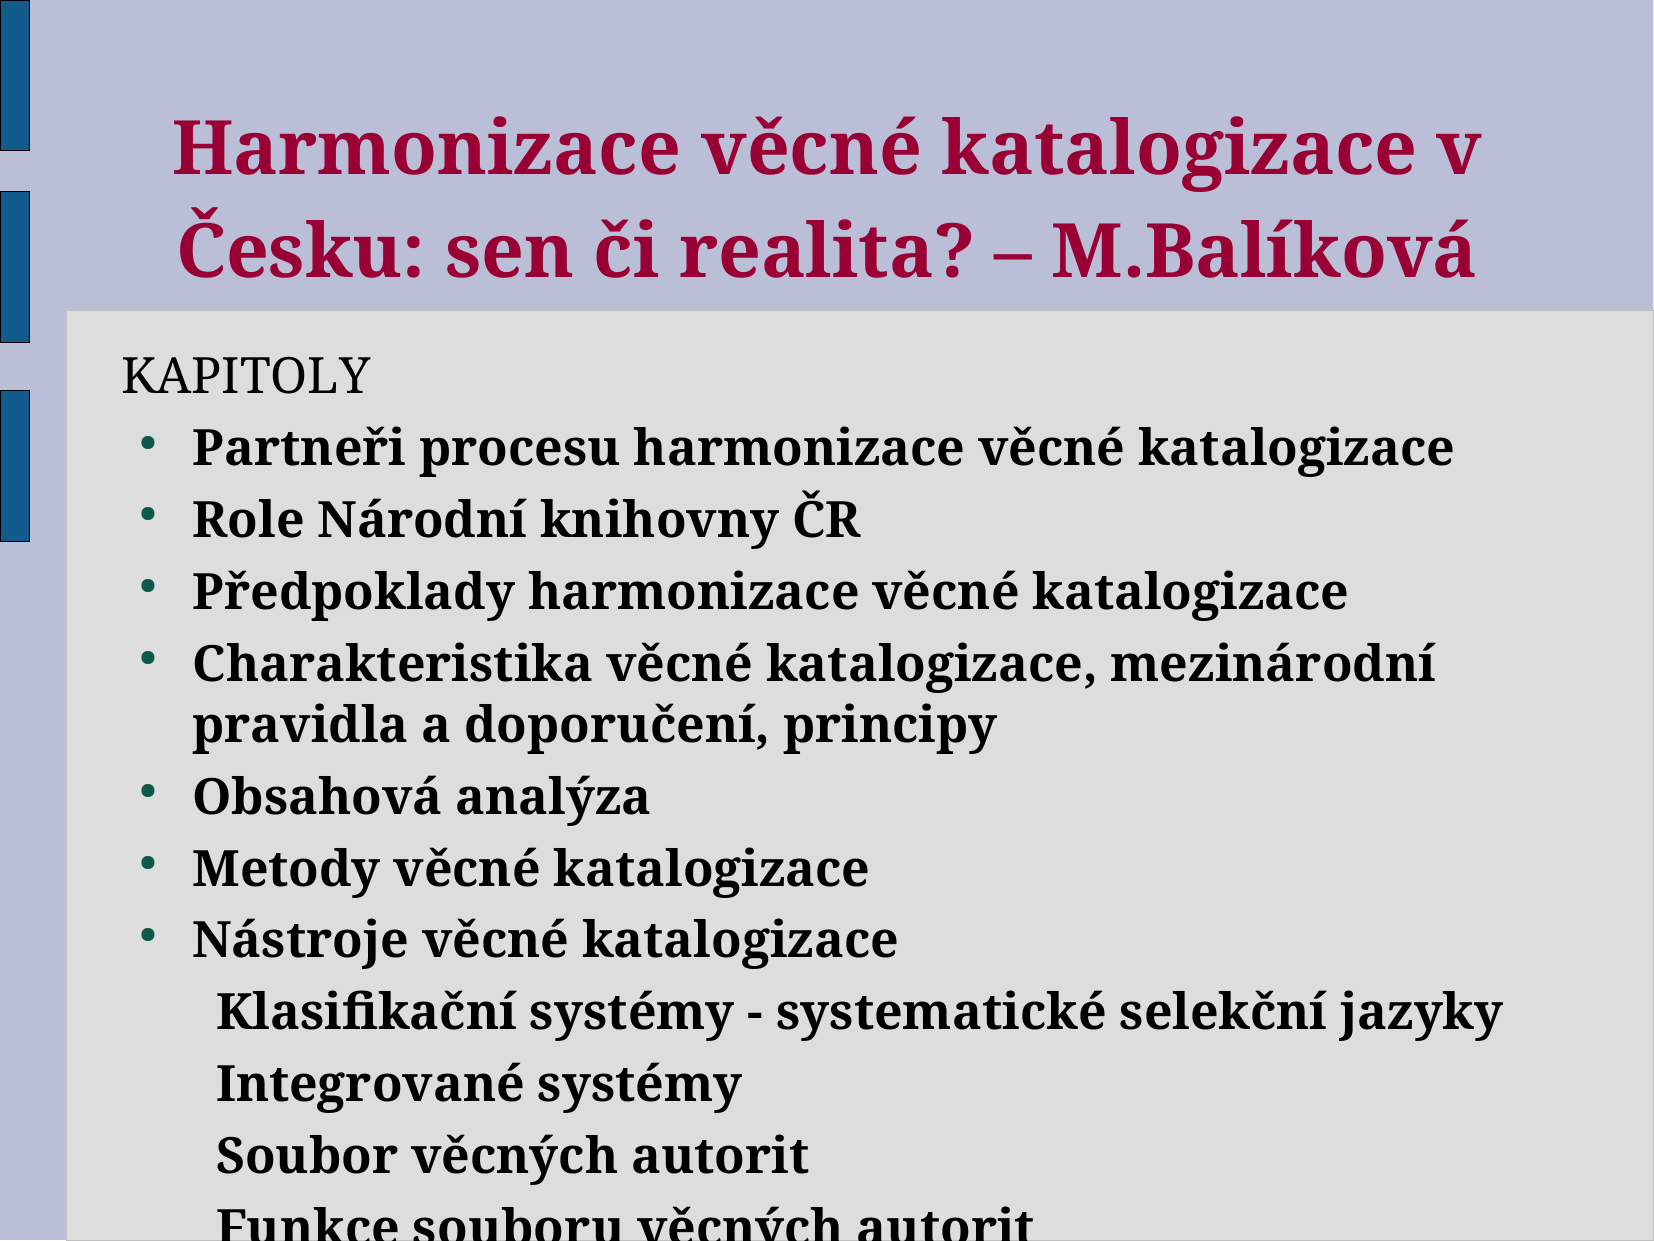

# Harmonizace věcné katalogizace v Česku: sen či realita? – M.Balíková
KAPITOLY
Partneři procesu harmonizace věcné katalogizace
Role Národní knihovny ČR
Předpoklady harmonizace věcné katalogizace
Charakteristika věcné katalogizace, mezinárodní pravidla a doporučení, principy
Obsahová analýza
Metody věcné katalogizace
Nástroje věcné katalogizace
Klasifikační systémy - systematické selekční jazyky
Integrované systémy
Soubor věcných autorit
Funkce souboru věcných autorit
Hloubka indexace – varianty věcného zpřístupnění